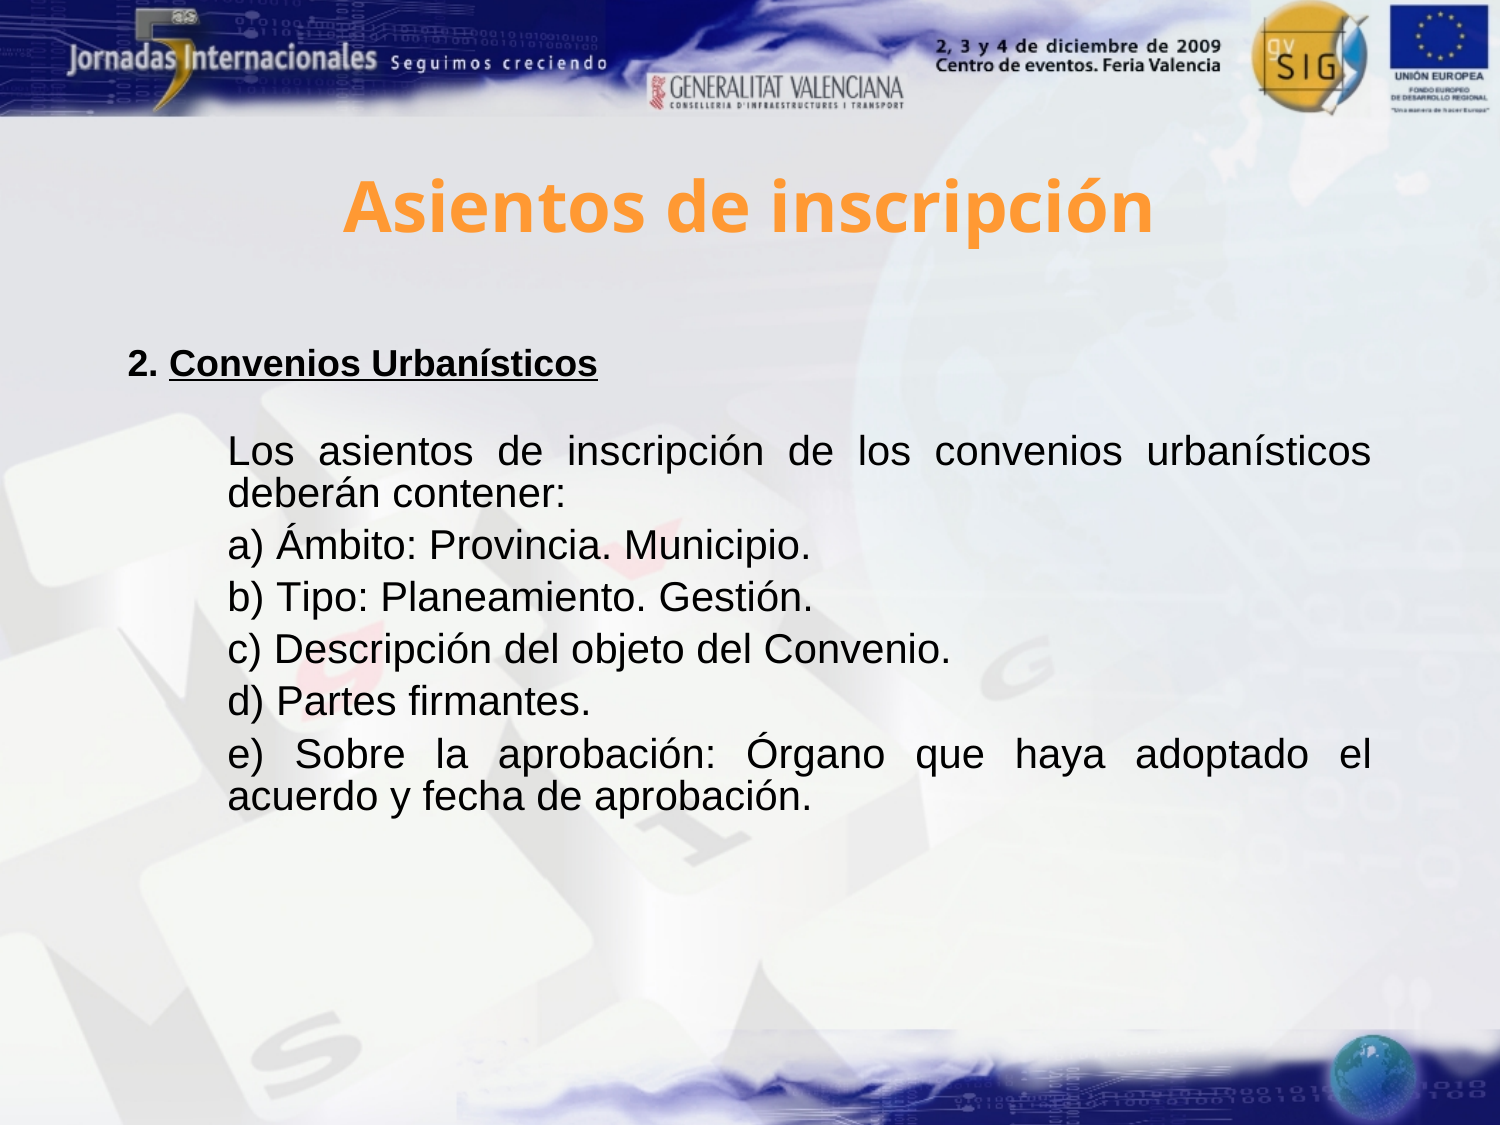

Asientos de inscripción
# 2. Convenios Urbanísticos
	Los asientos de inscripción de los convenios urbanísticos deberán contener:
	a) Ámbito: Provincia. Municipio.
	b) Tipo: Planeamiento. Gestión.
	c) Descripción del objeto del Convenio.
	d) Partes firmantes.
	e) Sobre la aprobación: Órgano que haya adoptado el acuerdo y fecha de aprobación.